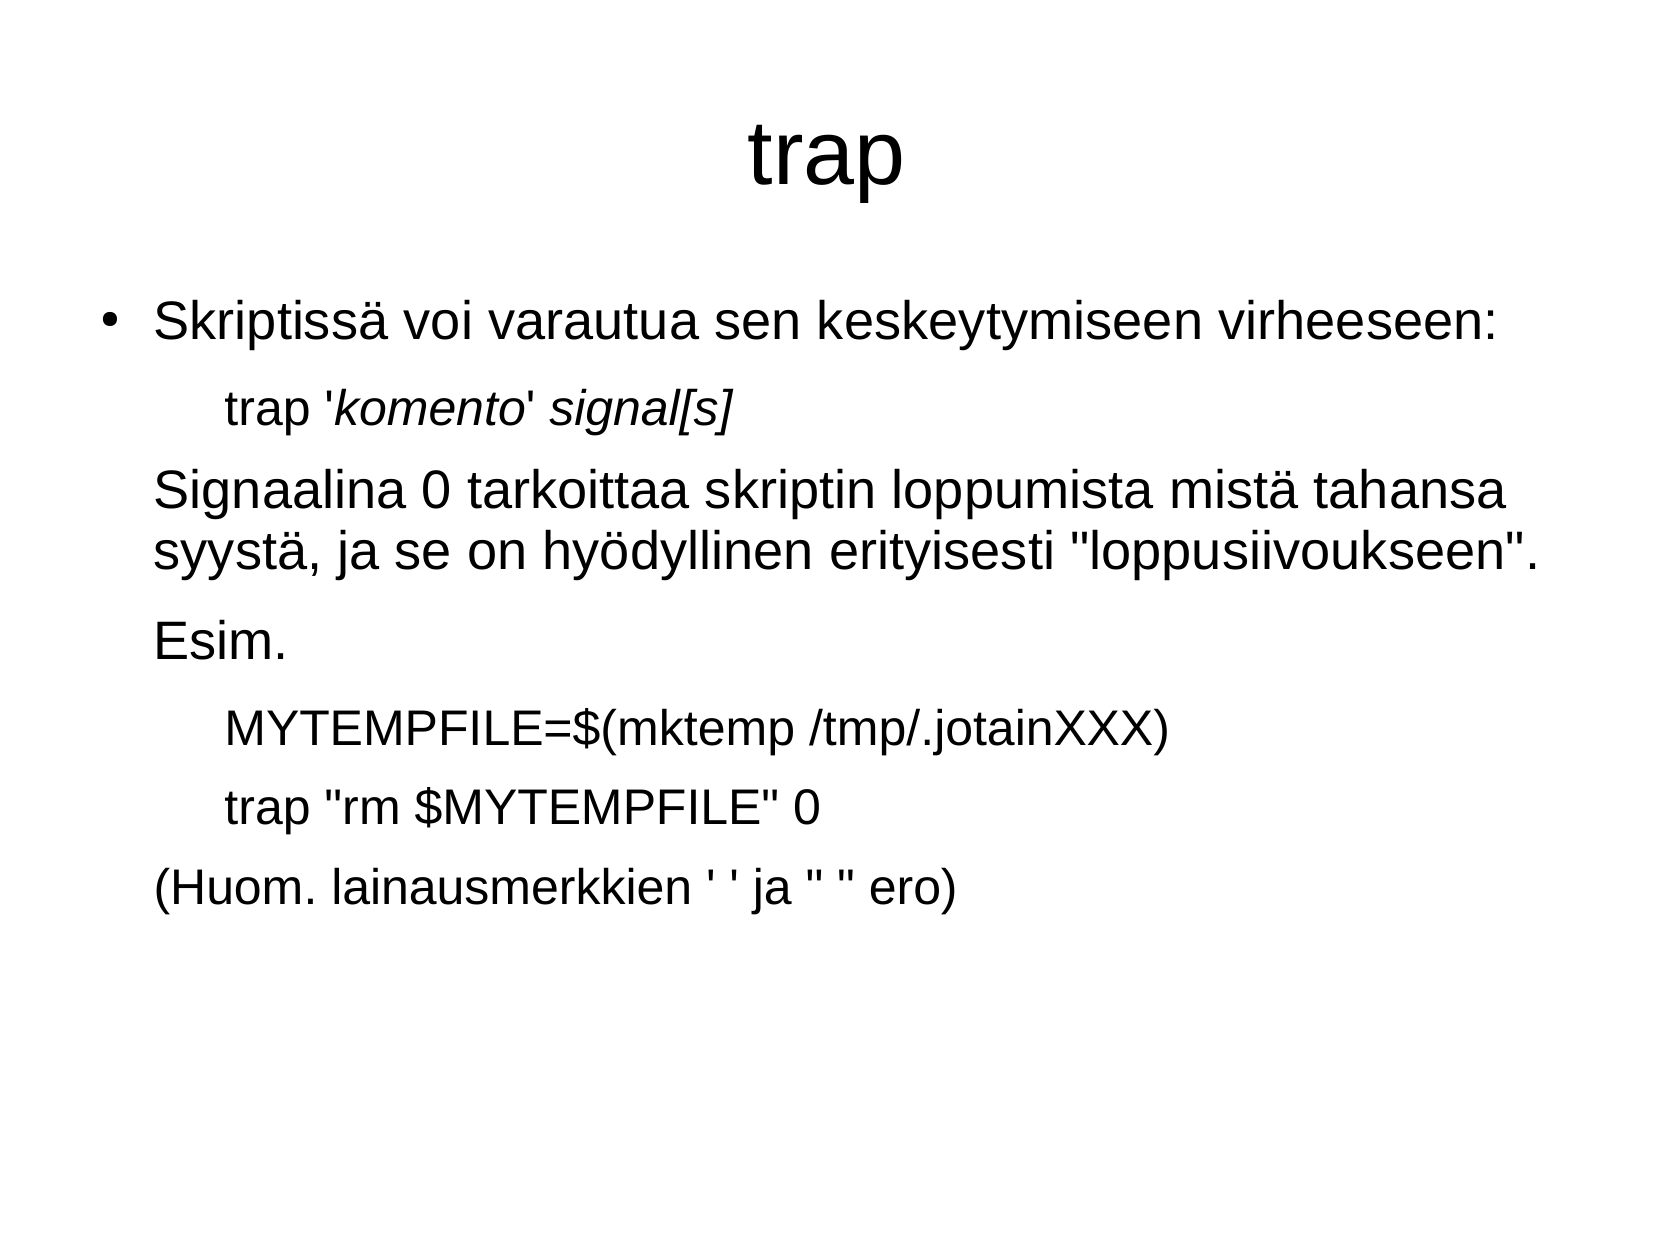

# trap
Skriptissä voi varautua sen keskeytymiseen virheeseen:
trap 'komento' signal[s]
Signaalina 0 tarkoittaa skriptin loppumista mistä tahansa syystä, ja se on hyödyllinen erityisesti "loppusiivoukseen".
Esim.
MYTEMPFILE=$(mktemp /tmp/.jotainXXX)
trap "rm $MYTEMPFILE" 0
(Huom. lainausmerkkien ' ' ja " " ero)